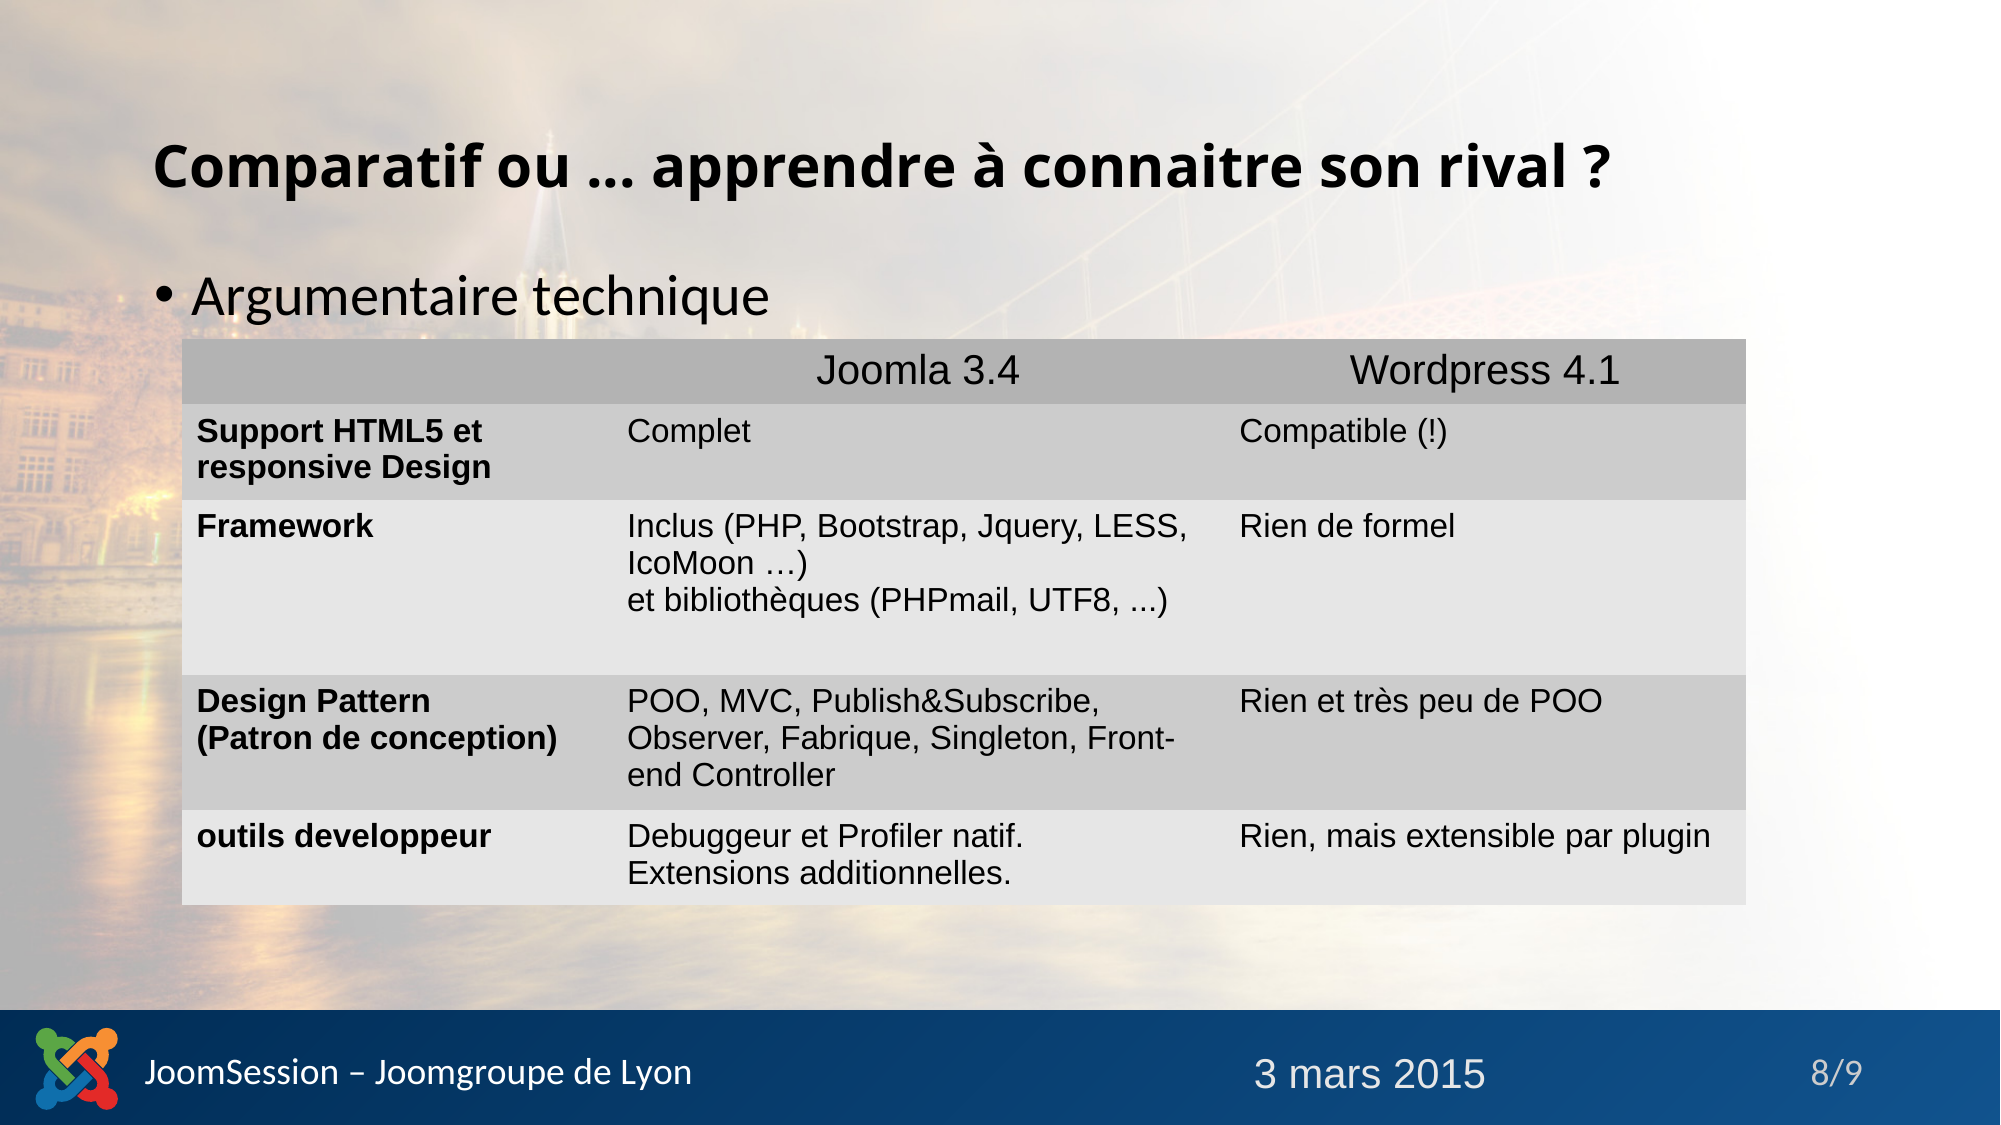

# Comparatif ou ... apprendre à connaitre son rival ?
Argumentaire technique
| | Joomla 3.4 | Wordpress 4.1 |
| --- | --- | --- |
| Support HTML5 et responsive Design | Complet | Compatible (!) |
| Framework | Inclus (PHP, Bootstrap, Jquery, LESS, IcoMoon …) et bibliothèques (PHPmail, UTF8, ...) | Rien de formel |
| Design Pattern (Patron de conception) | POO, MVC, Publish&Subscribe, Observer, Fabrique, Singleton, Front-end Controller | Rien et très peu de POO |
| outils developpeur | Debuggeur et Profiler natif. Extensions additionnelles. | Rien, mais extensible par plugin |
8